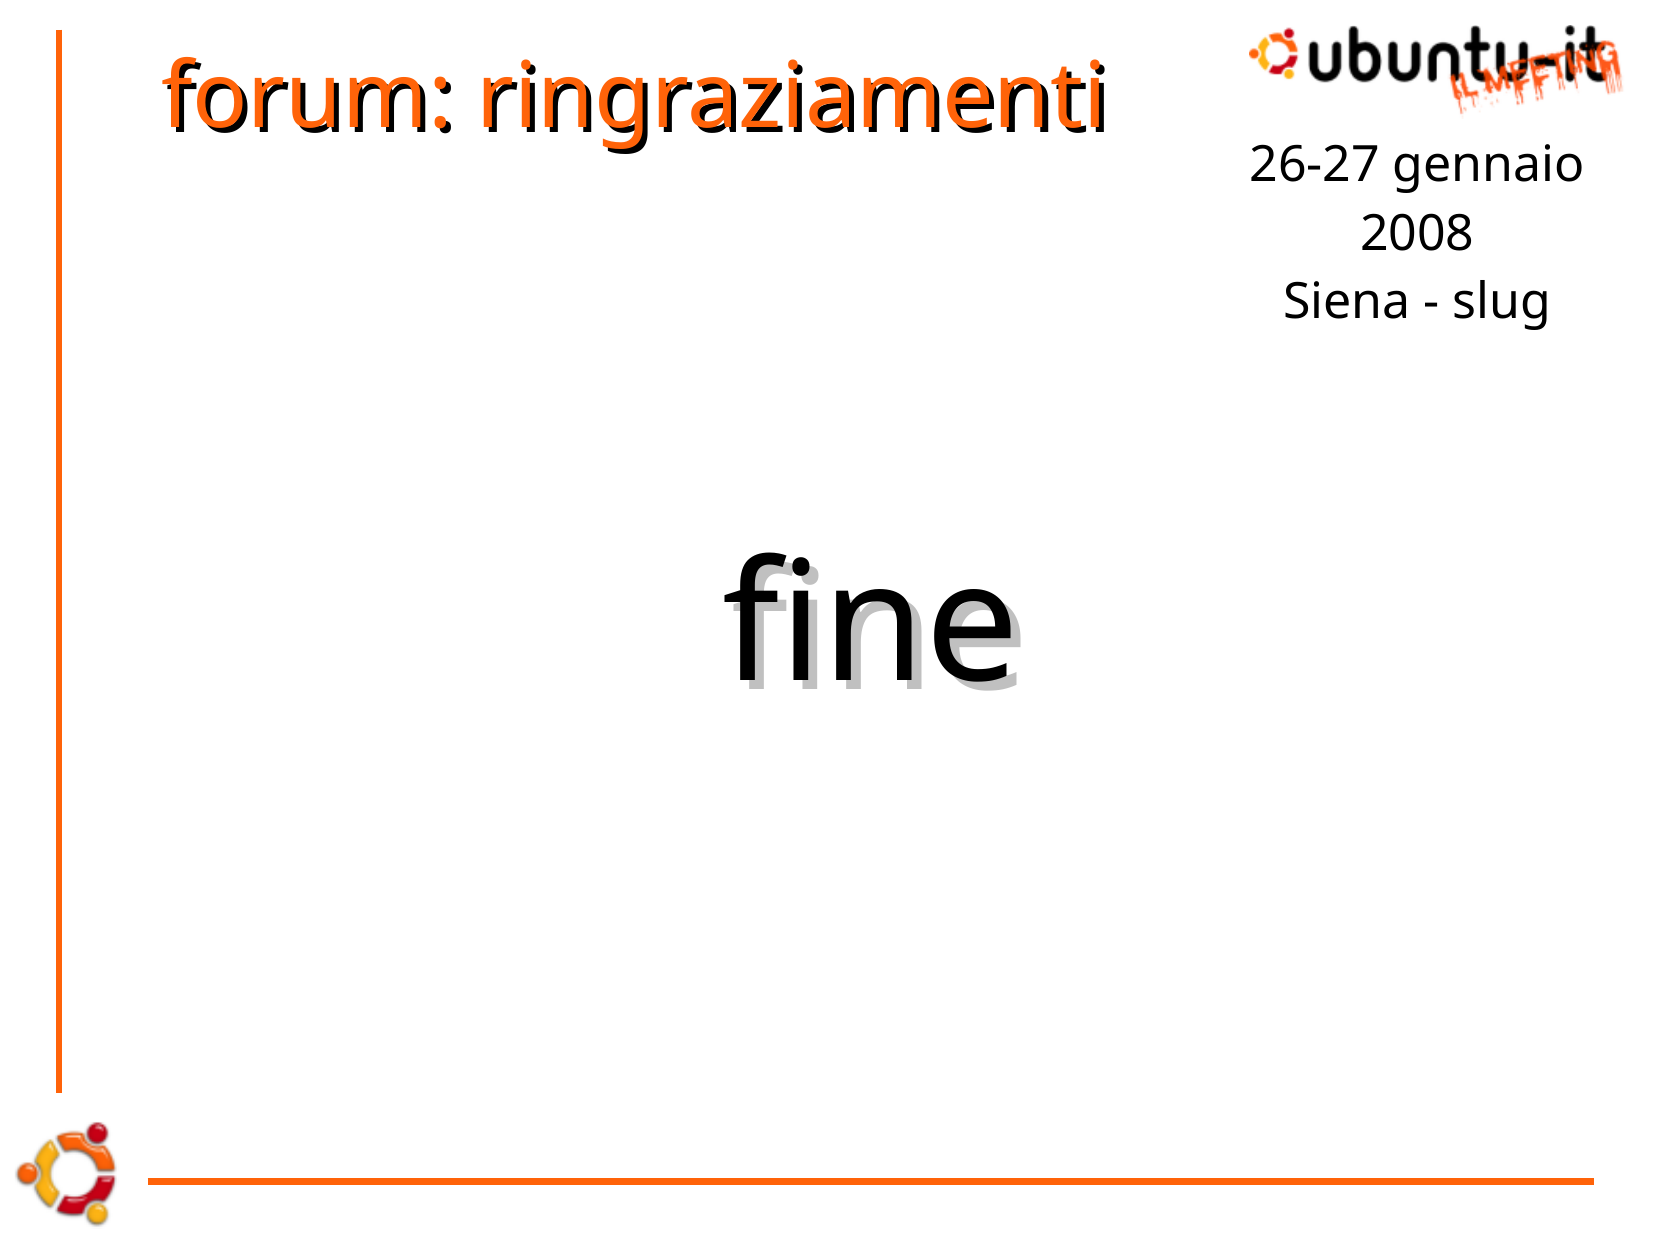

forum: ringraziamenti
26-27 gennaio 2008
Siena - slug
# fine